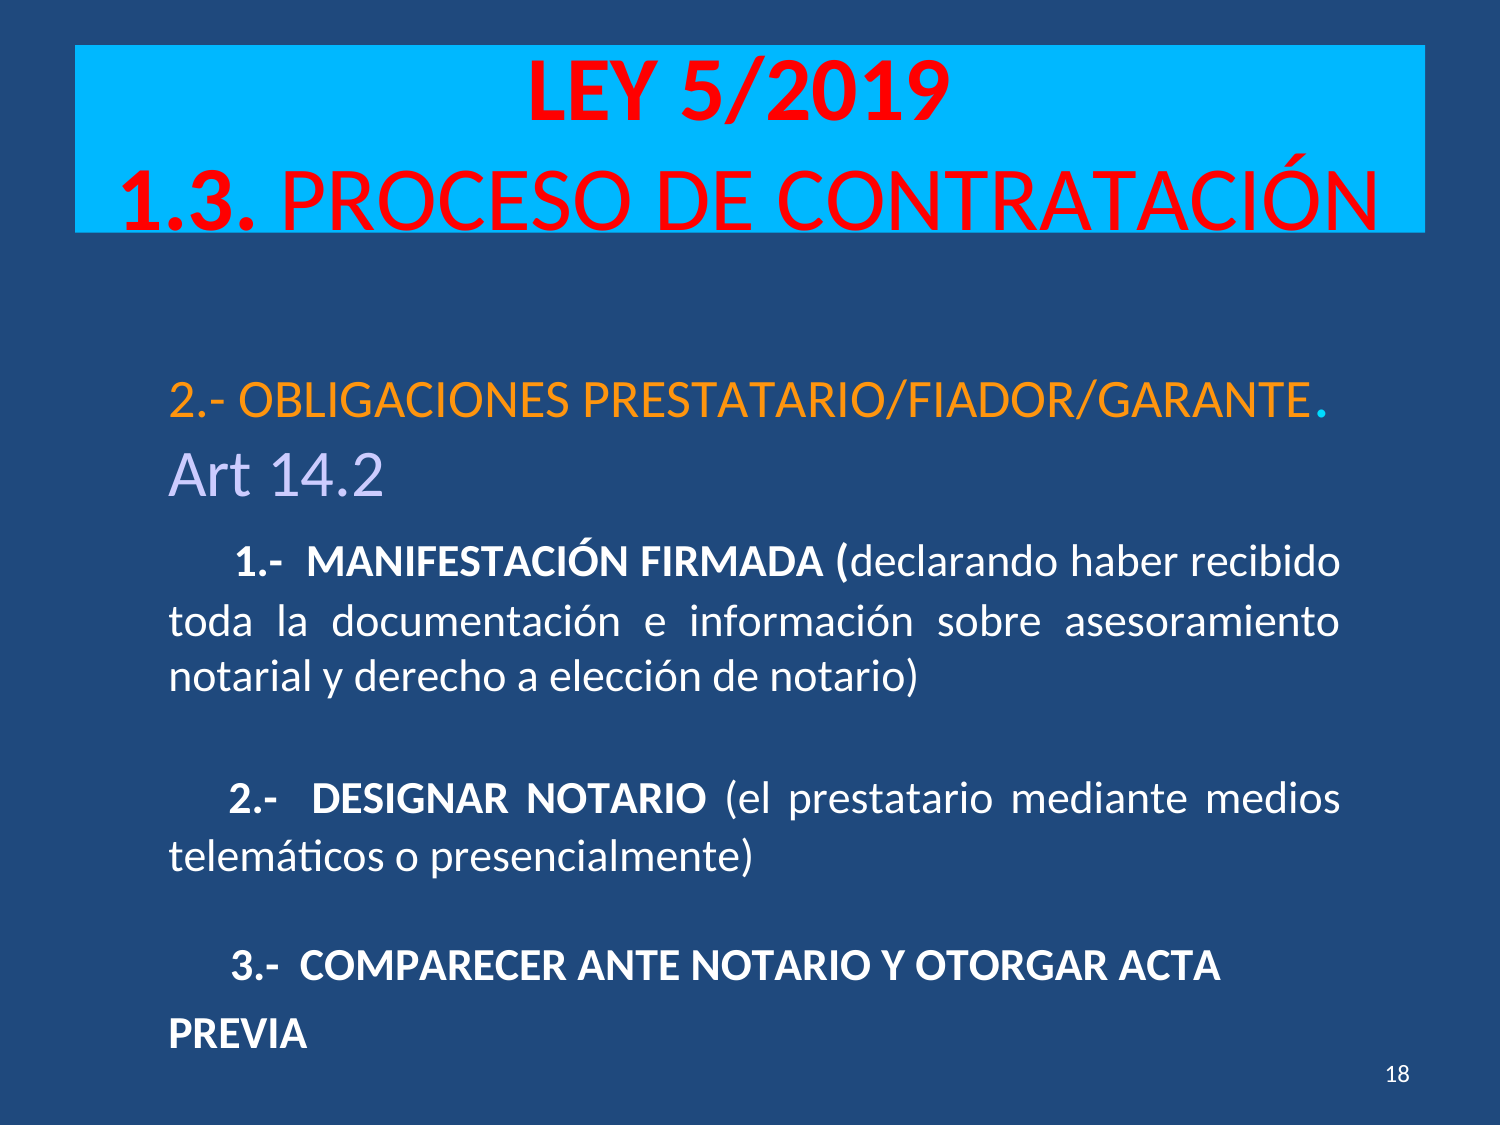

LEY 5/2019
1.3. PROCESO DE CONTRATACIÓN
2.- OBLIGACIONES PRESTATARIO/FIADOR/GARANTE. Art 14.2
 1.- MANIFESTACIÓN FIRMADA (declarando haber recibido toda la documentación e información sobre asesoramiento notarial y derecho a elección de notario)
 2.- DESIGNAR NOTARIO (el prestatario mediante medios telemáticos o presencialmente)
 3.- COMPARECER ANTE NOTARIO Y OTORGAR ACTA PREVIA